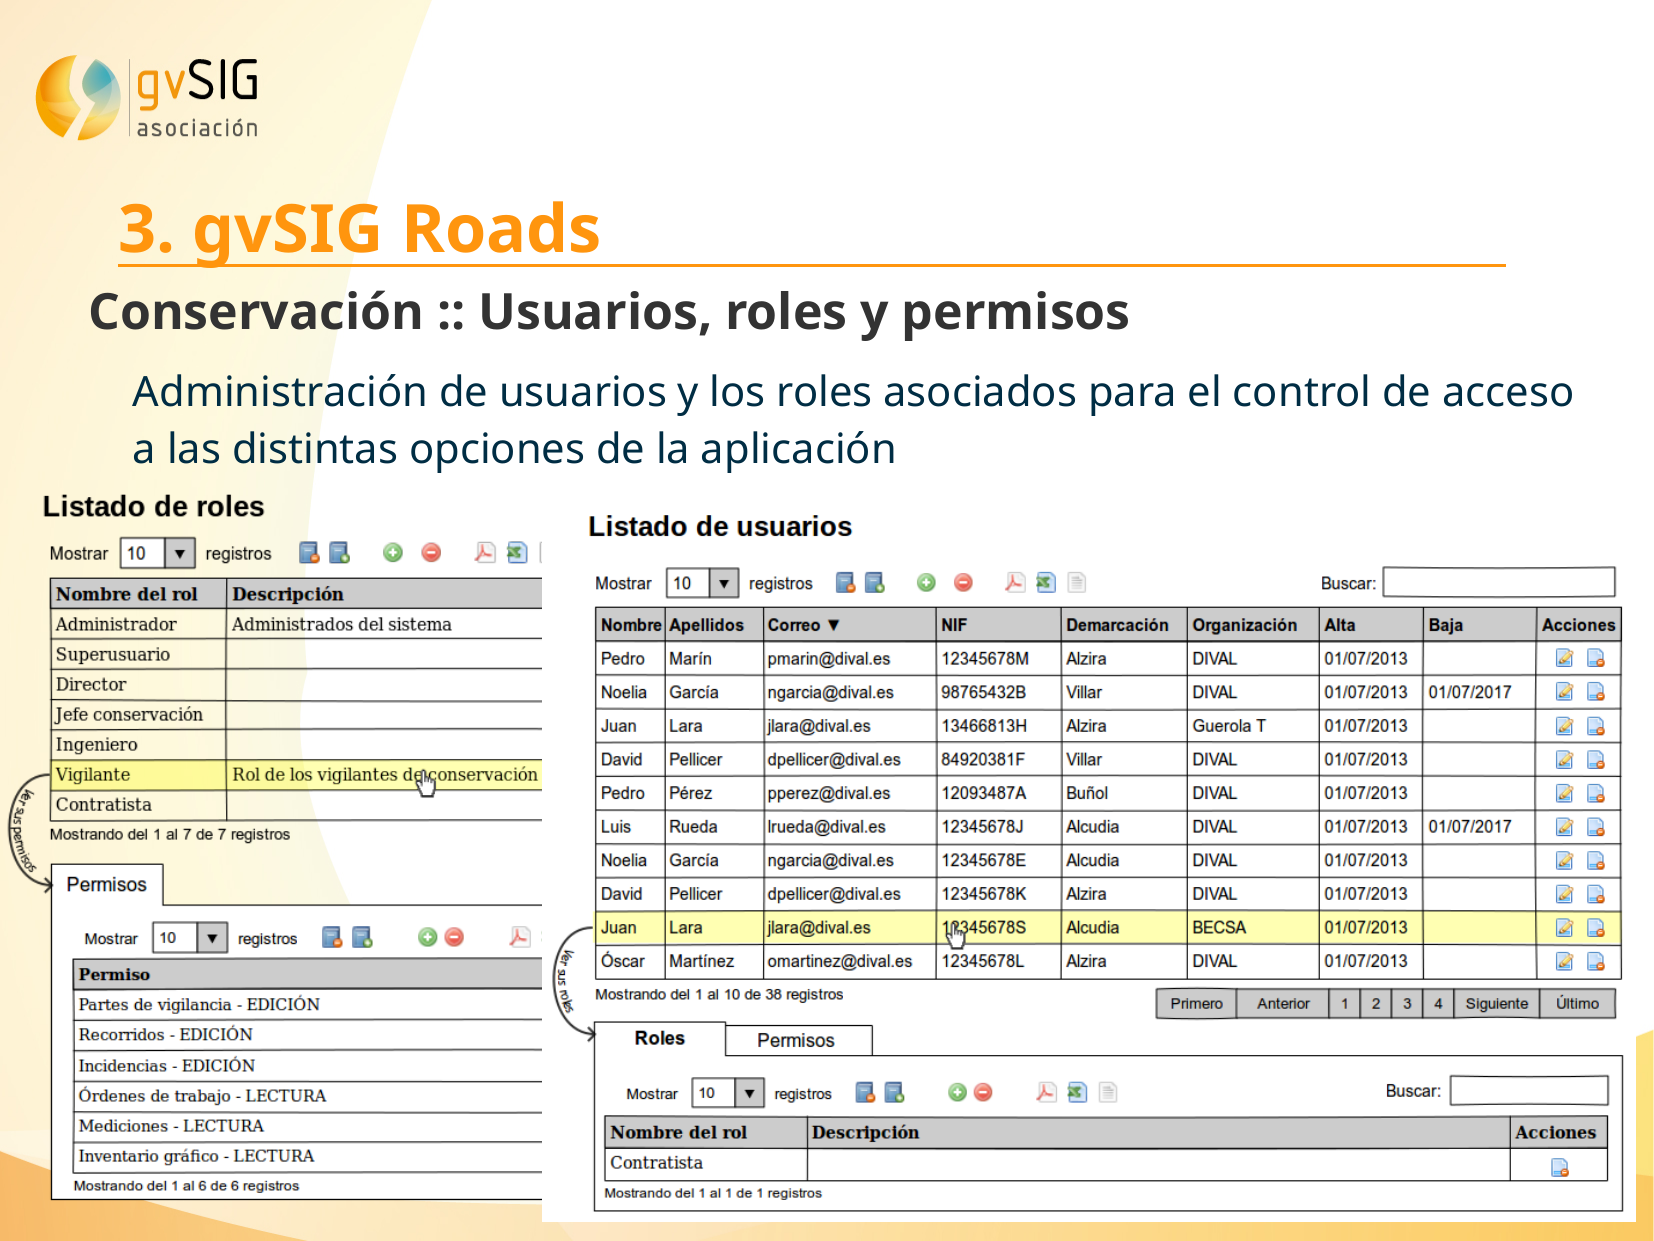

3. gvSIG Roads
# Conservación :: Usuarios, roles y permisos
Administración de usuarios y los roles asociados para el control de acceso a las distintas opciones de la aplicación